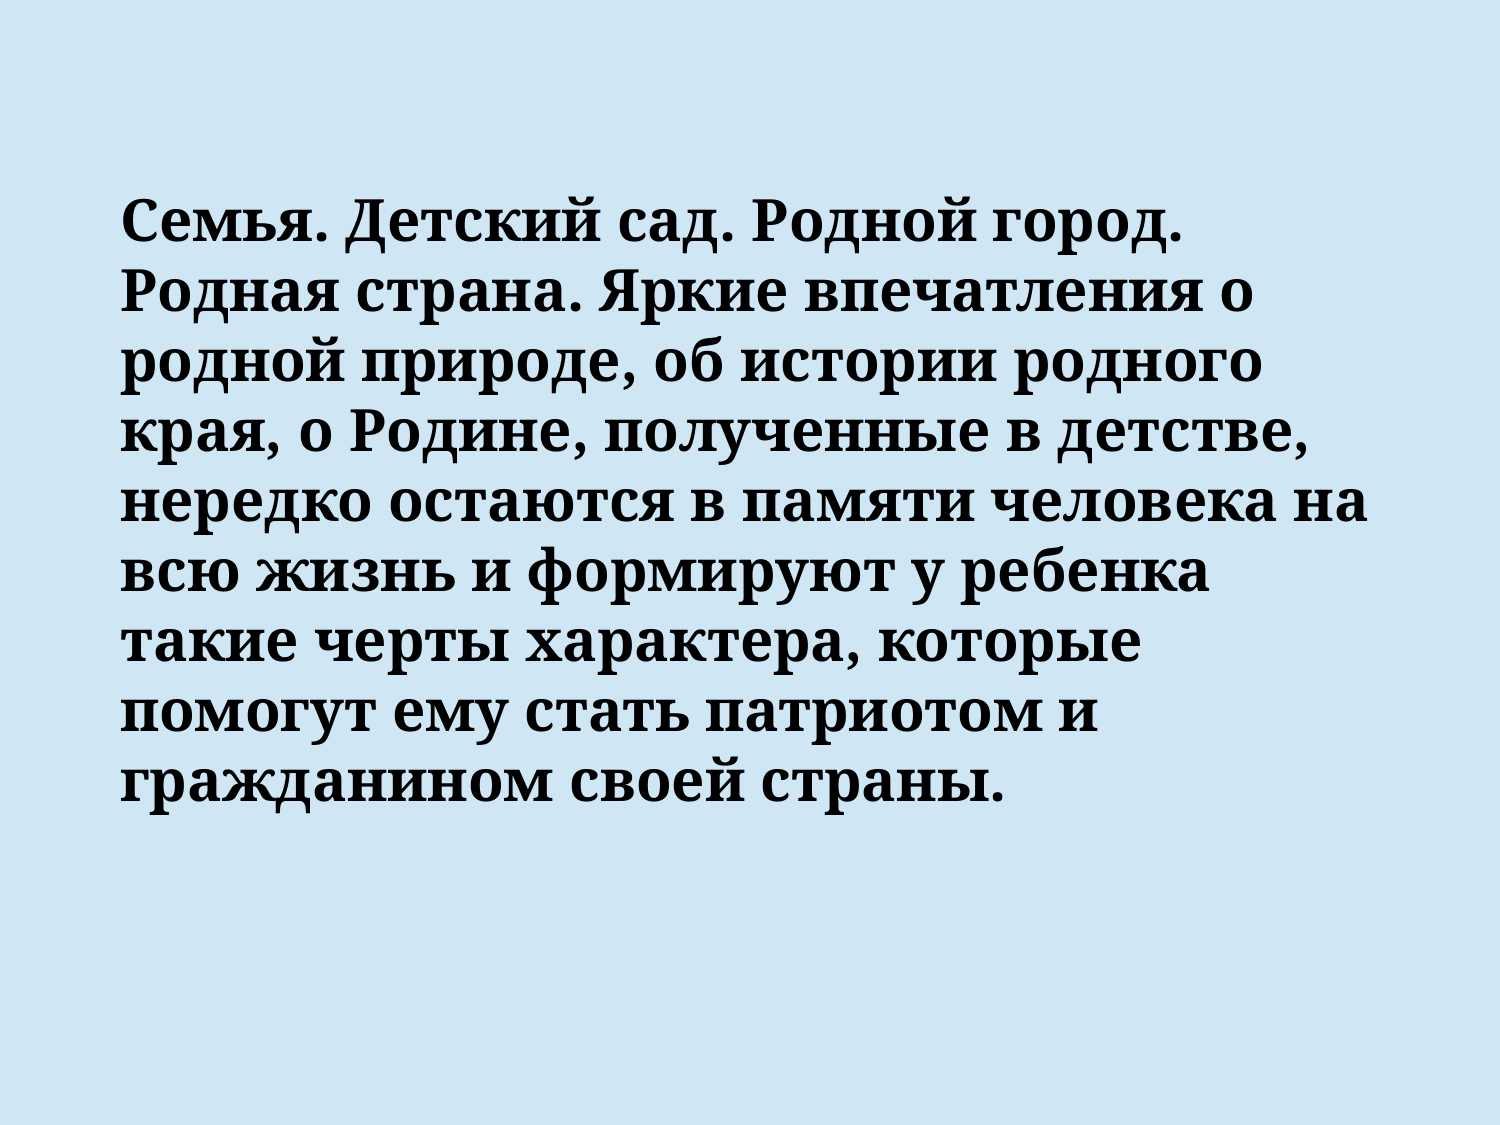

#
Семья. Детский сад. Родной город. Родная страна. Яркие впечатления о родной природе, об истории родного края, о Родине, полученные в детстве, нередко остаются в памяти человека на всю жизнь и формируют у ребенка такие черты характера, которые помогут ему стать патриотом и гражданином своей страны.